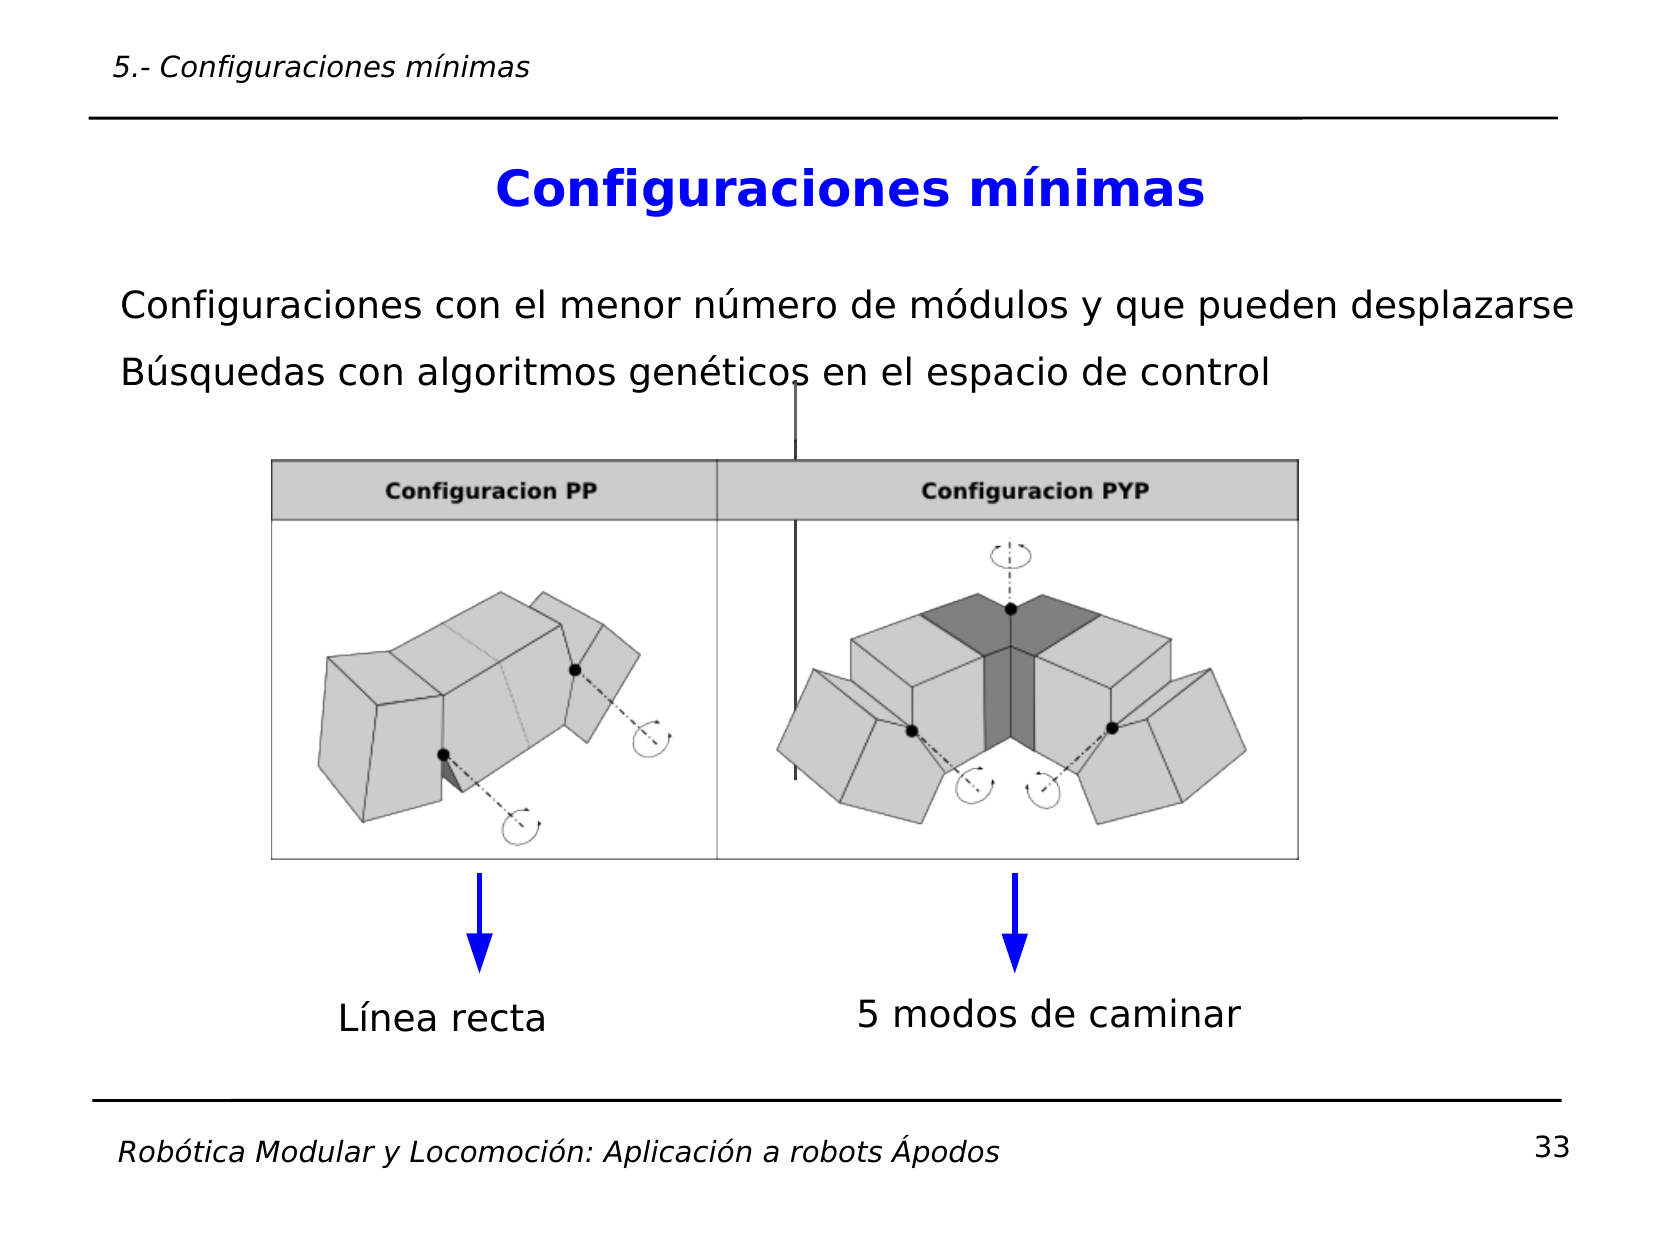

5.- Configuraciones mínimas
Configuraciones mínimas
 Configuraciones con el menor número de módulos y que pueden desplazarse
 Búsquedas con algoritmos genéticos en el espacio de control
 5 modos de caminar
 Línea recta
Robótica Modular y Locomoción: Aplicación a robots Ápodos
33